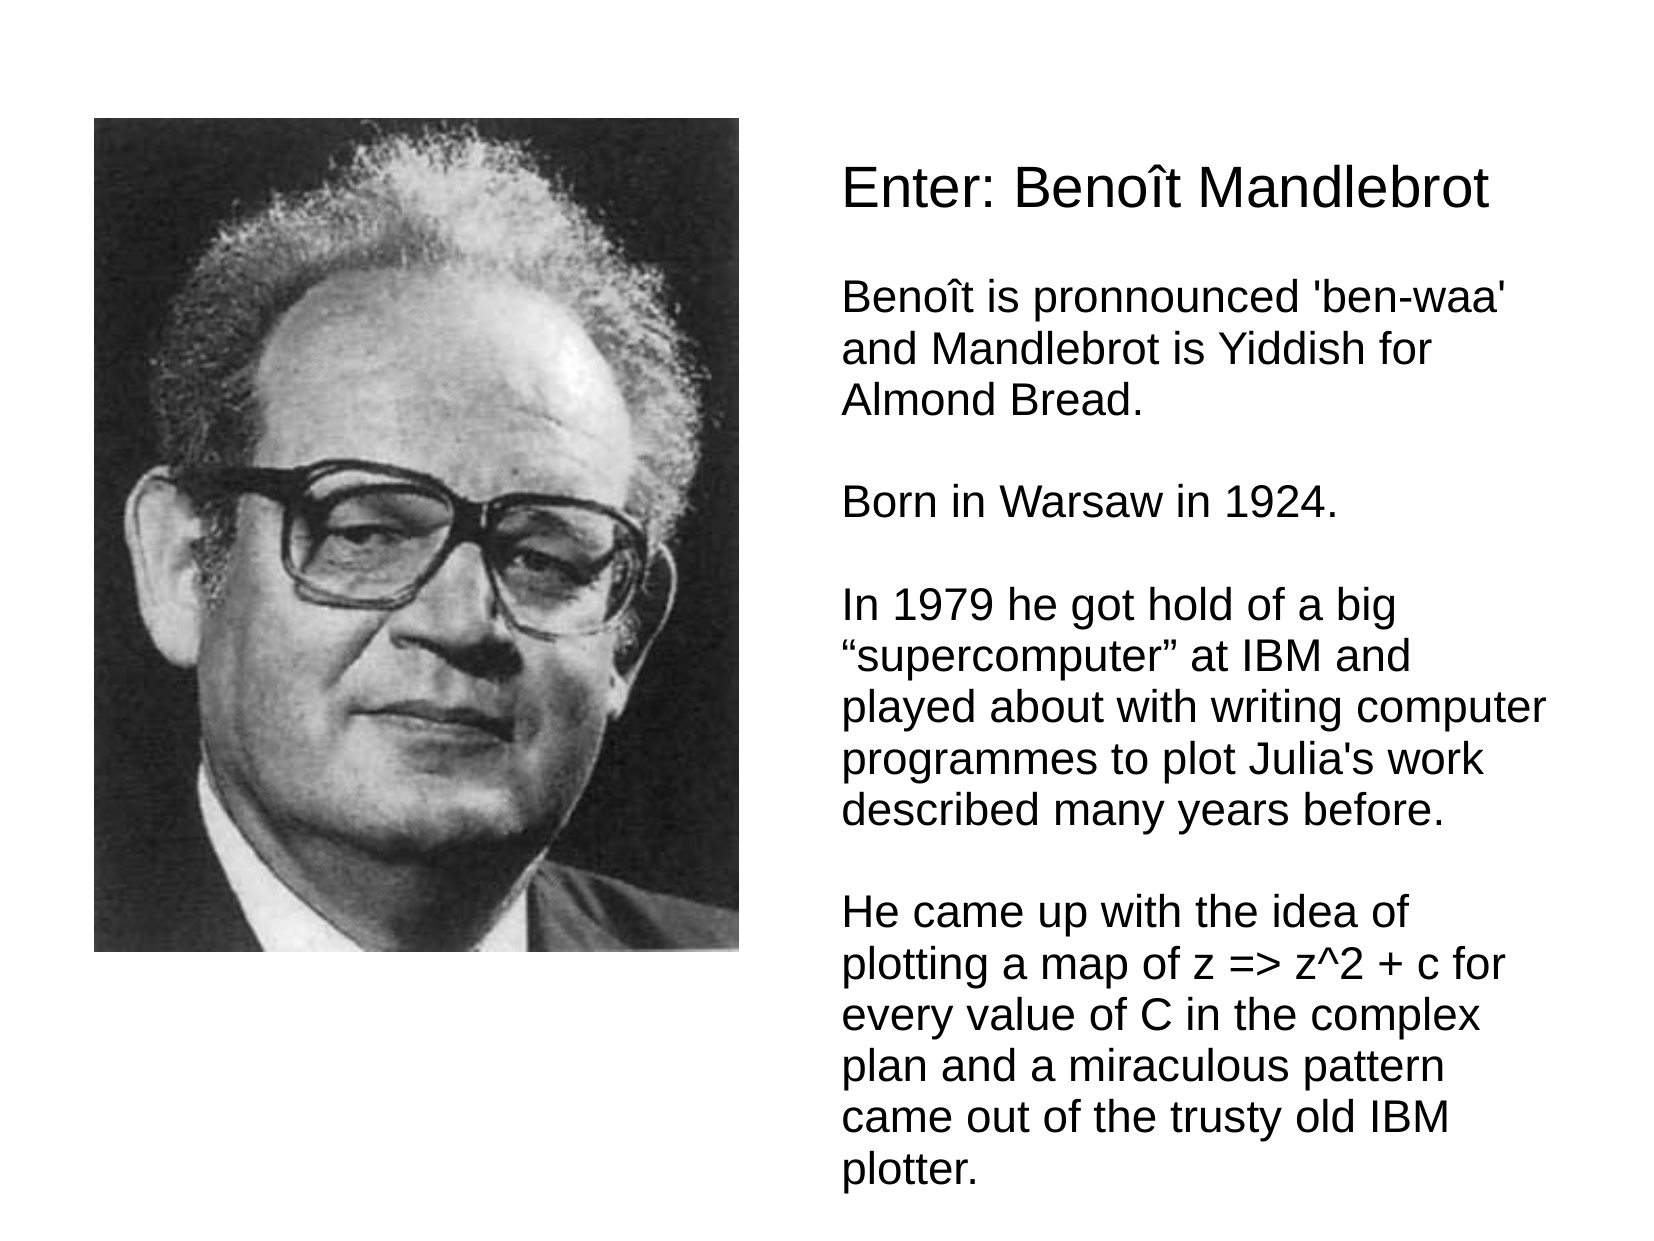

Enter: Benoît Mandlebrot
Benoît is pronnounced 'ben-waa' and Mandlebrot is Yiddish for Almond Bread.
Born in Warsaw in 1924.
In 1979 he got hold of a big “supercomputer” at IBM and played about with writing computer programmes to plot Julia's work described many years before.
He came up with the idea of plotting a map of z => z^2 + c for every value of C in the complex plan and a miraculous pattern came out of the trusty old IBM plotter.